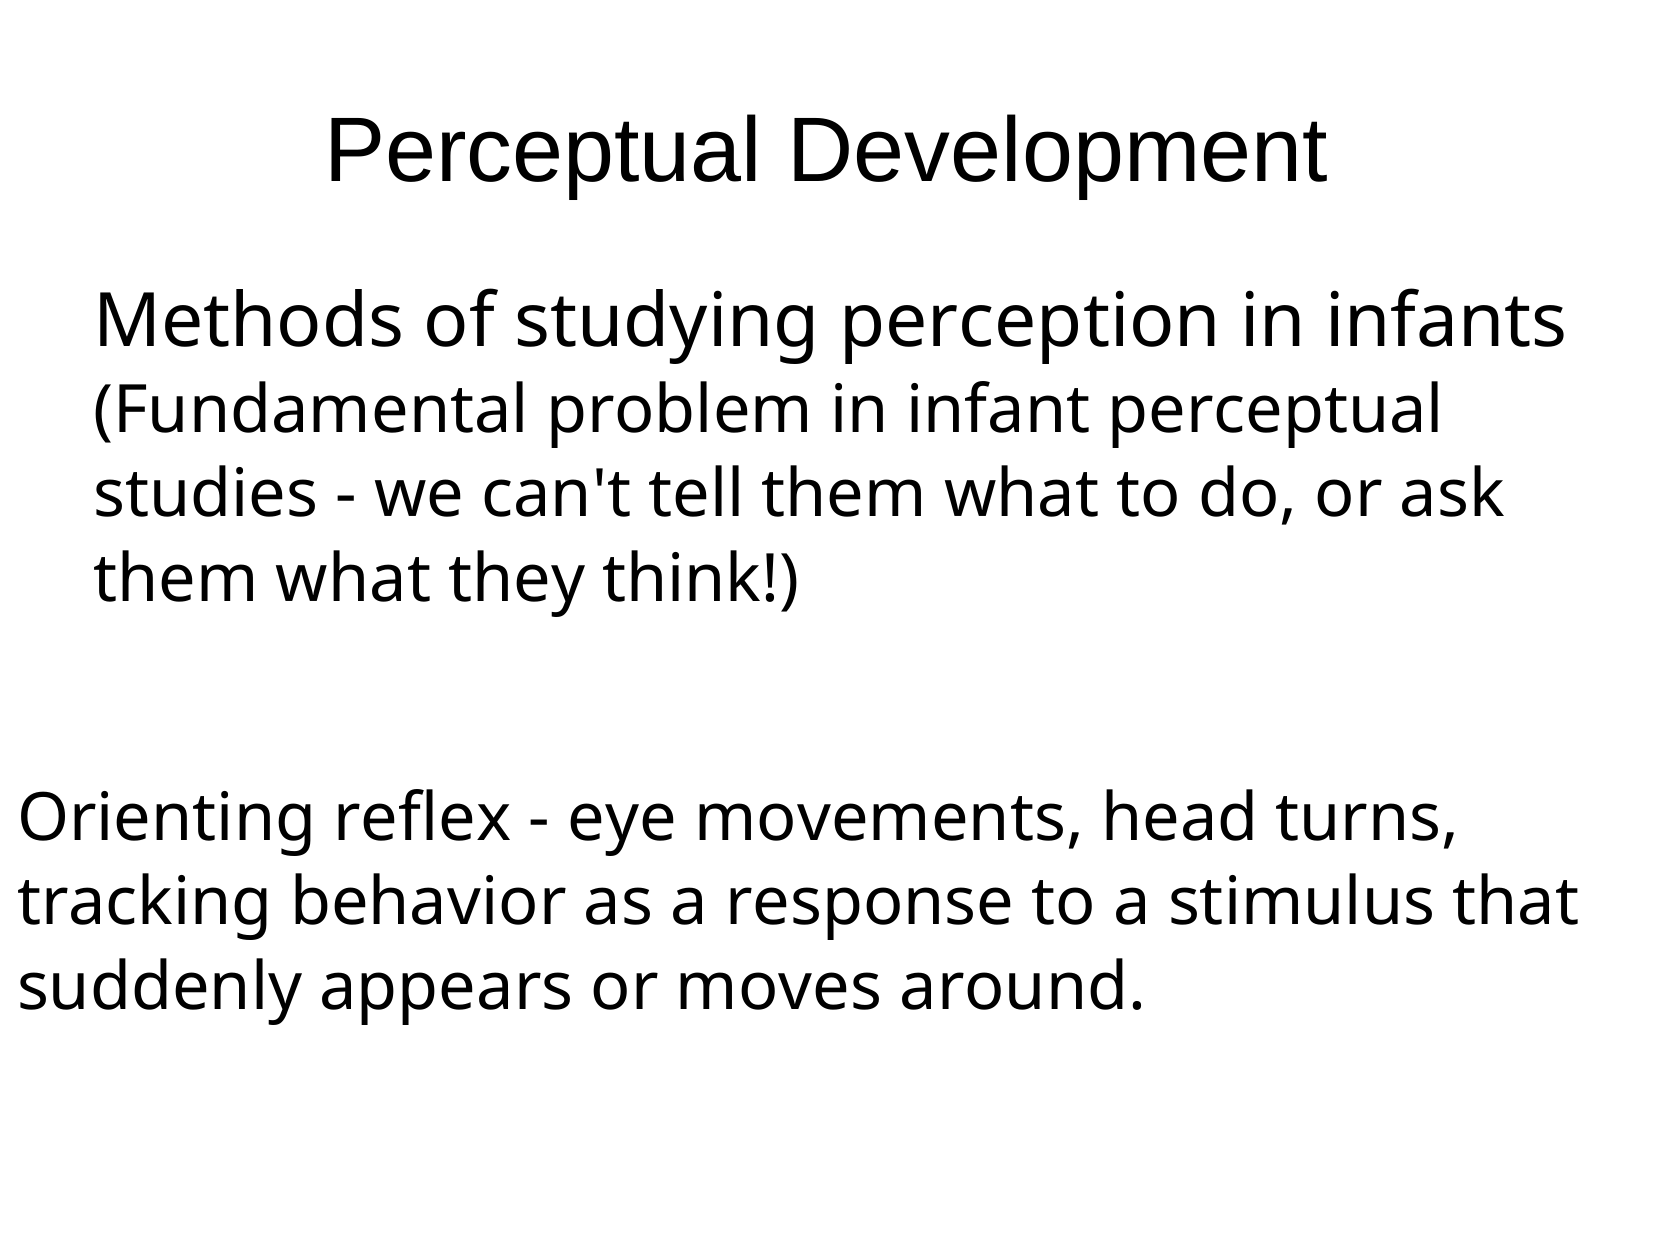

# Perceptual Development
Methods of studying perception in infants
(Fundamental problem in infant perceptual studies - we can't tell them what to do, or ask them what they think!)
Orienting reflex - eye movements, head turns, tracking behavior as a response to a stimulus that suddenly appears or moves around.